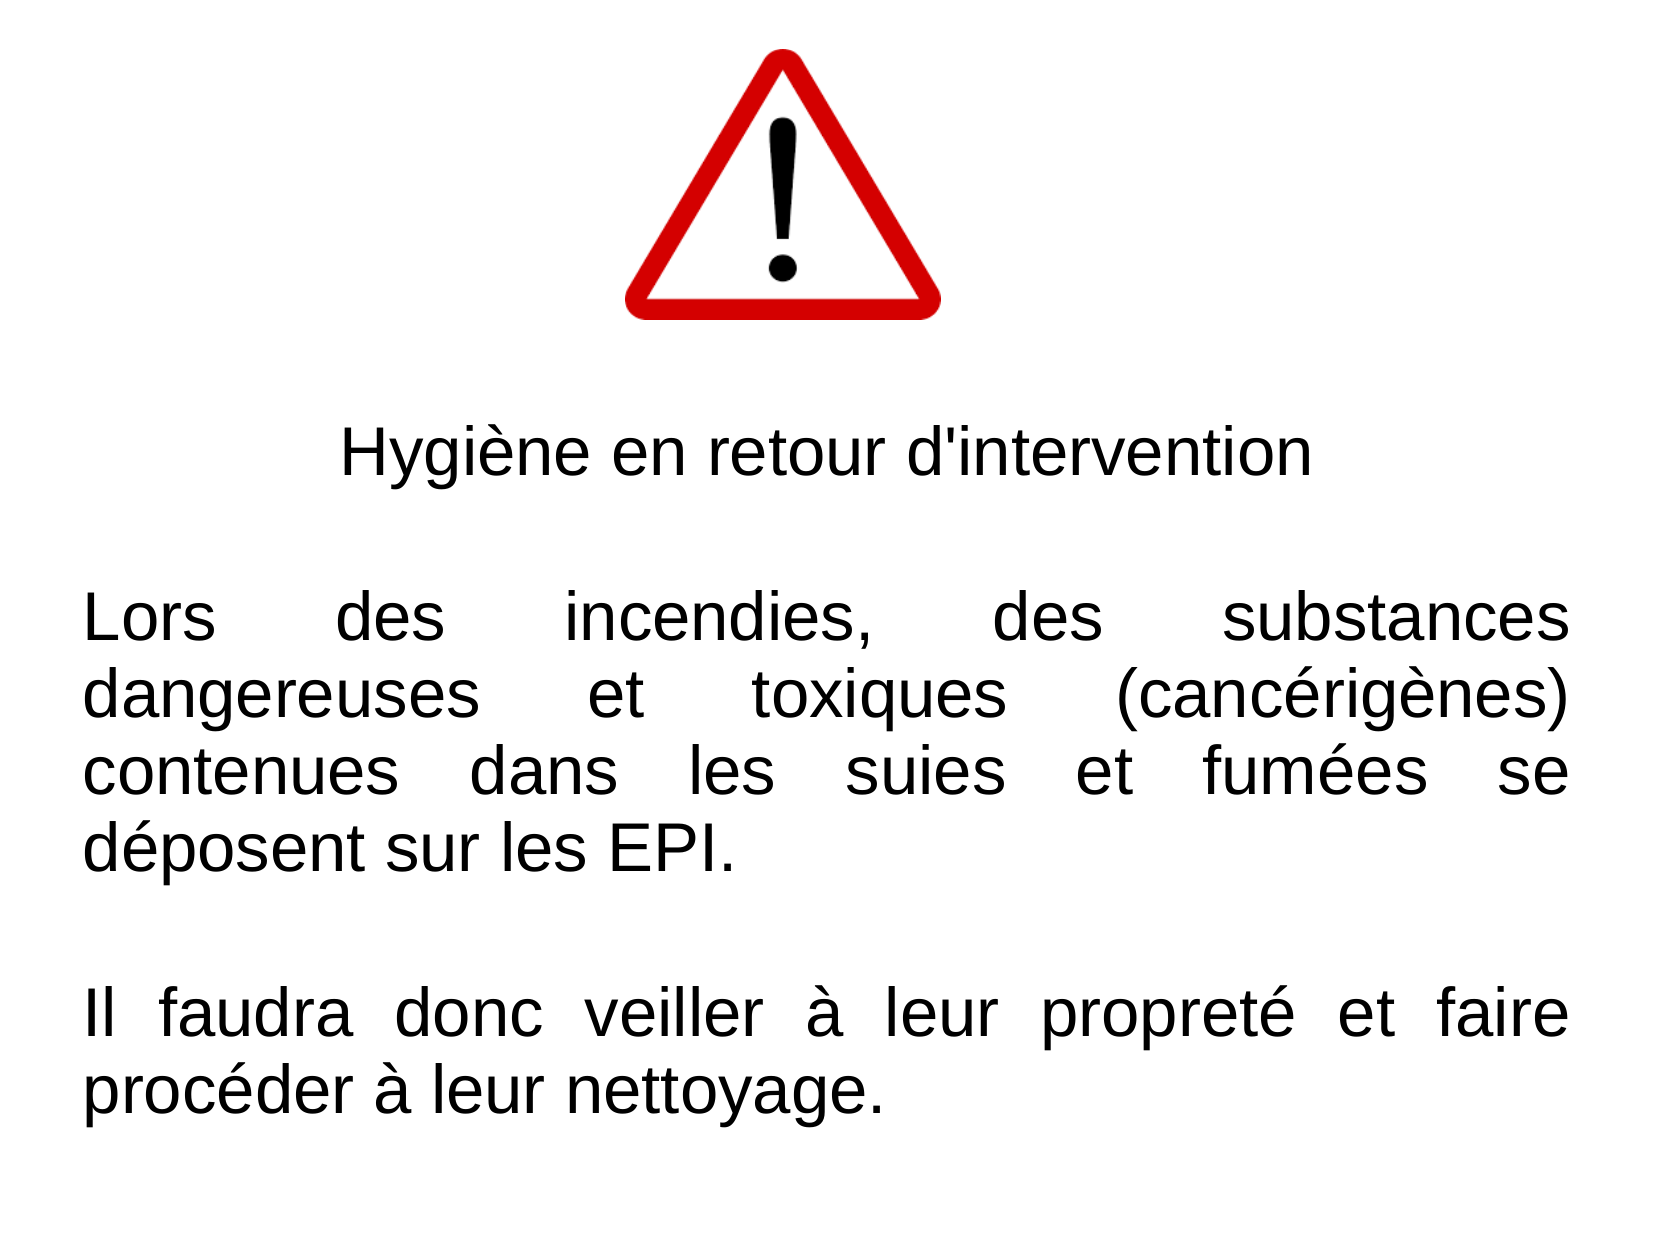

# Hygiène en retour d'intervention
Lors des incendies, des substances dangereuses et toxiques (cancérigènes) contenues dans les suies et fumées se déposent sur les EPI.
Il faudra donc veiller à leur propreté et faire procéder à leur nettoyage.